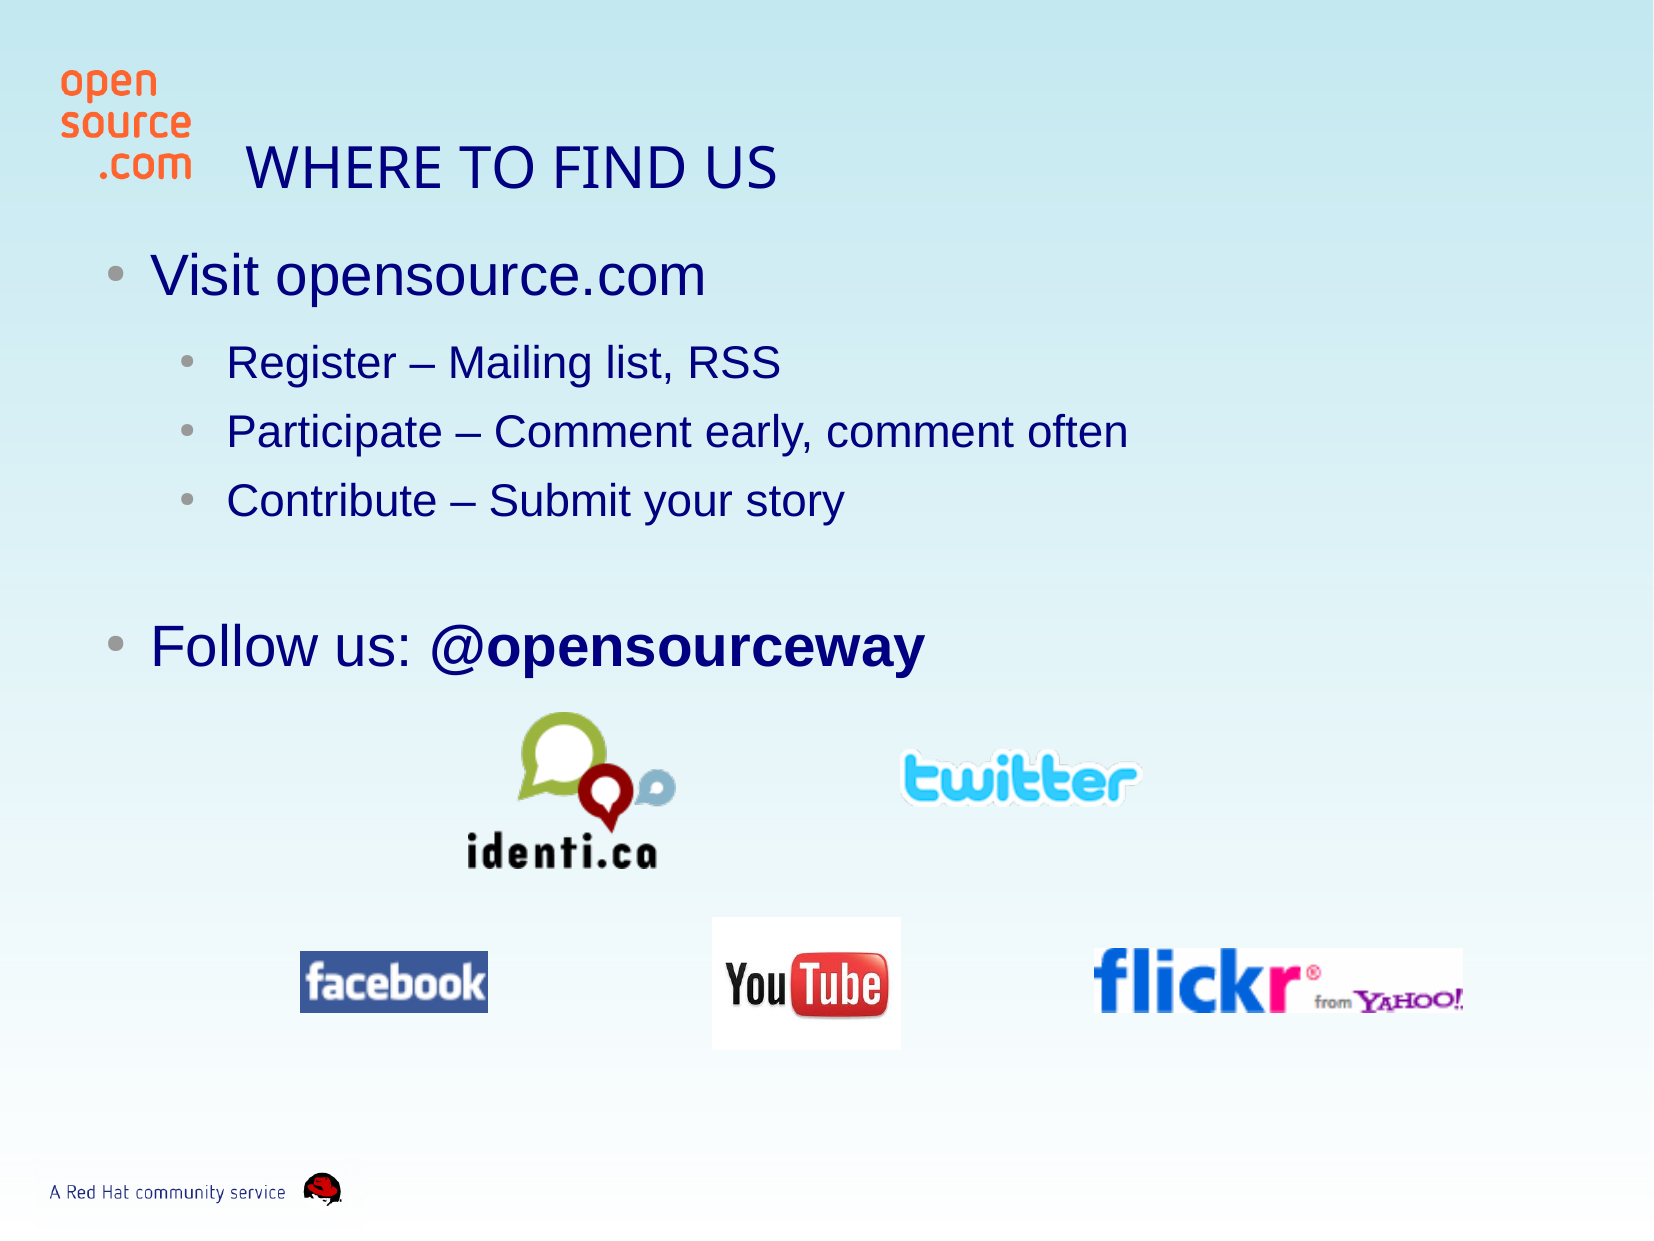

#
WHERE TO FIND US
Visit opensource.com
Register – Mailing list, RSS
Participate – Comment early, comment often
Contribute – Submit your story
Follow us: @opensourceway
Visit opensource.com
Register – Mailing list, RSS
Participate – Comment early, comment often
Contribute – Submit your story
Follow us: @opensourceway
Find me:
@suehle (Twitter, identi.ca)
rsuehle@redhat.com